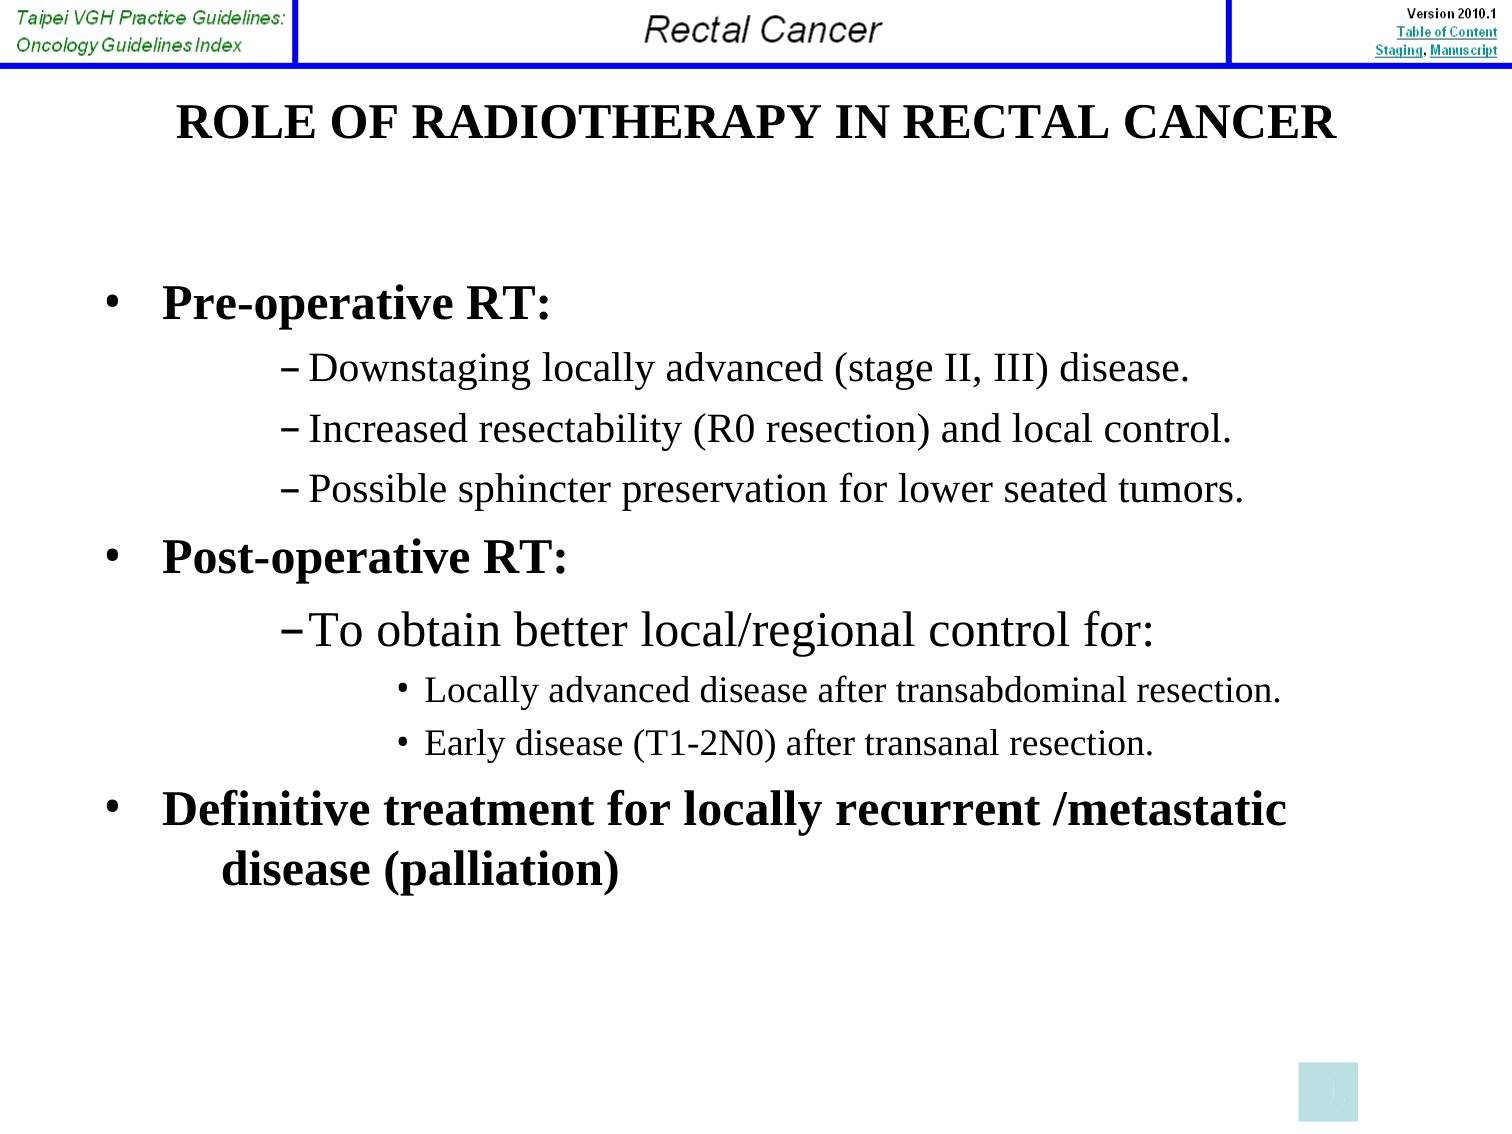

# Role of radiotherapy in rectal cancer
Pre-operative RT:
Downstaging locally advanced (stage II, III) disease.
Increased resectability (R0 resection) and local control.
Possible sphincter preservation for lower seated tumors.
Post-operative RT:
To obtain better local/regional control for:
Locally advanced disease after transabdominal resection.
Early disease (T1-2N0) after transanal resection.
Definitive treatment for locally recurrent /metastatic disease (palliation)